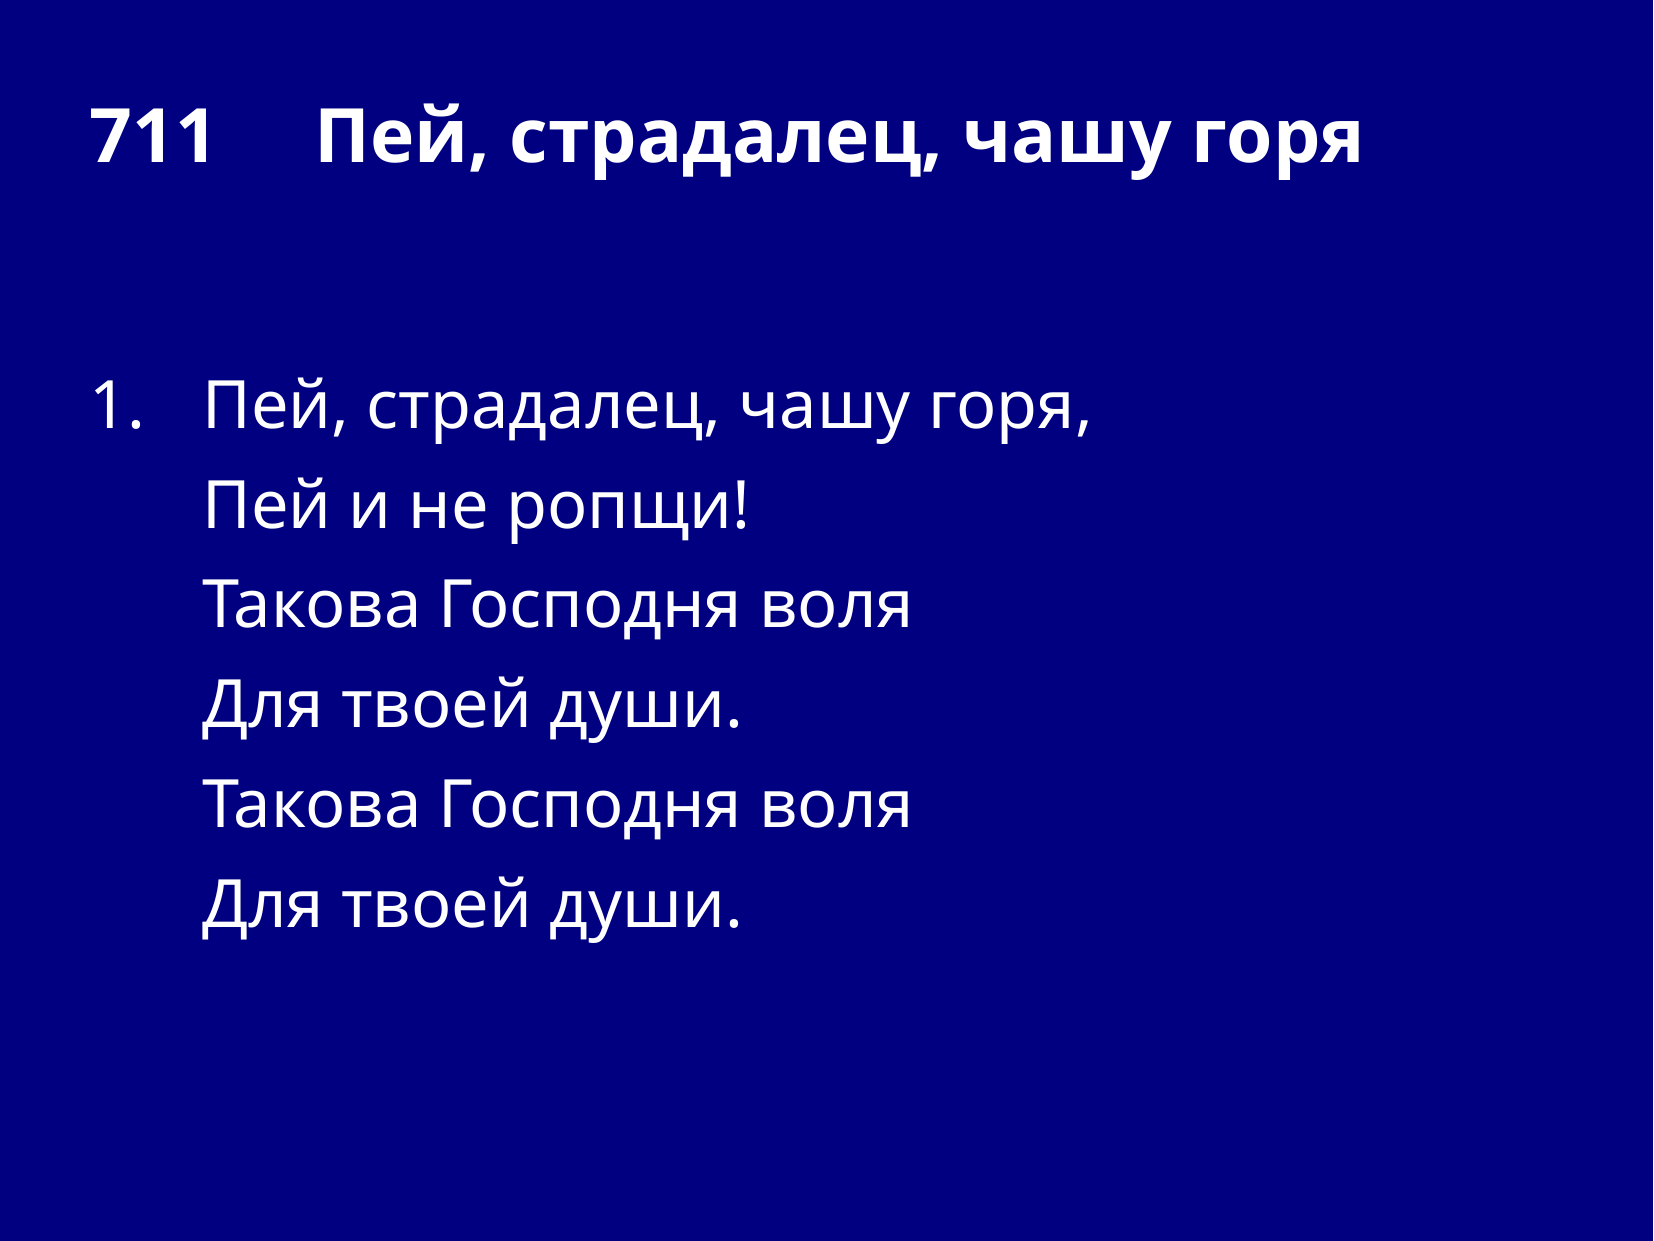

711	Пей, страдалец, чашу горя
1.	Пей, страдалец, чашу горя,
	Пей и не ропщи!
	Такова Господня воля
	Для твоей души.
	Такова Господня воля
	Для твоей души.